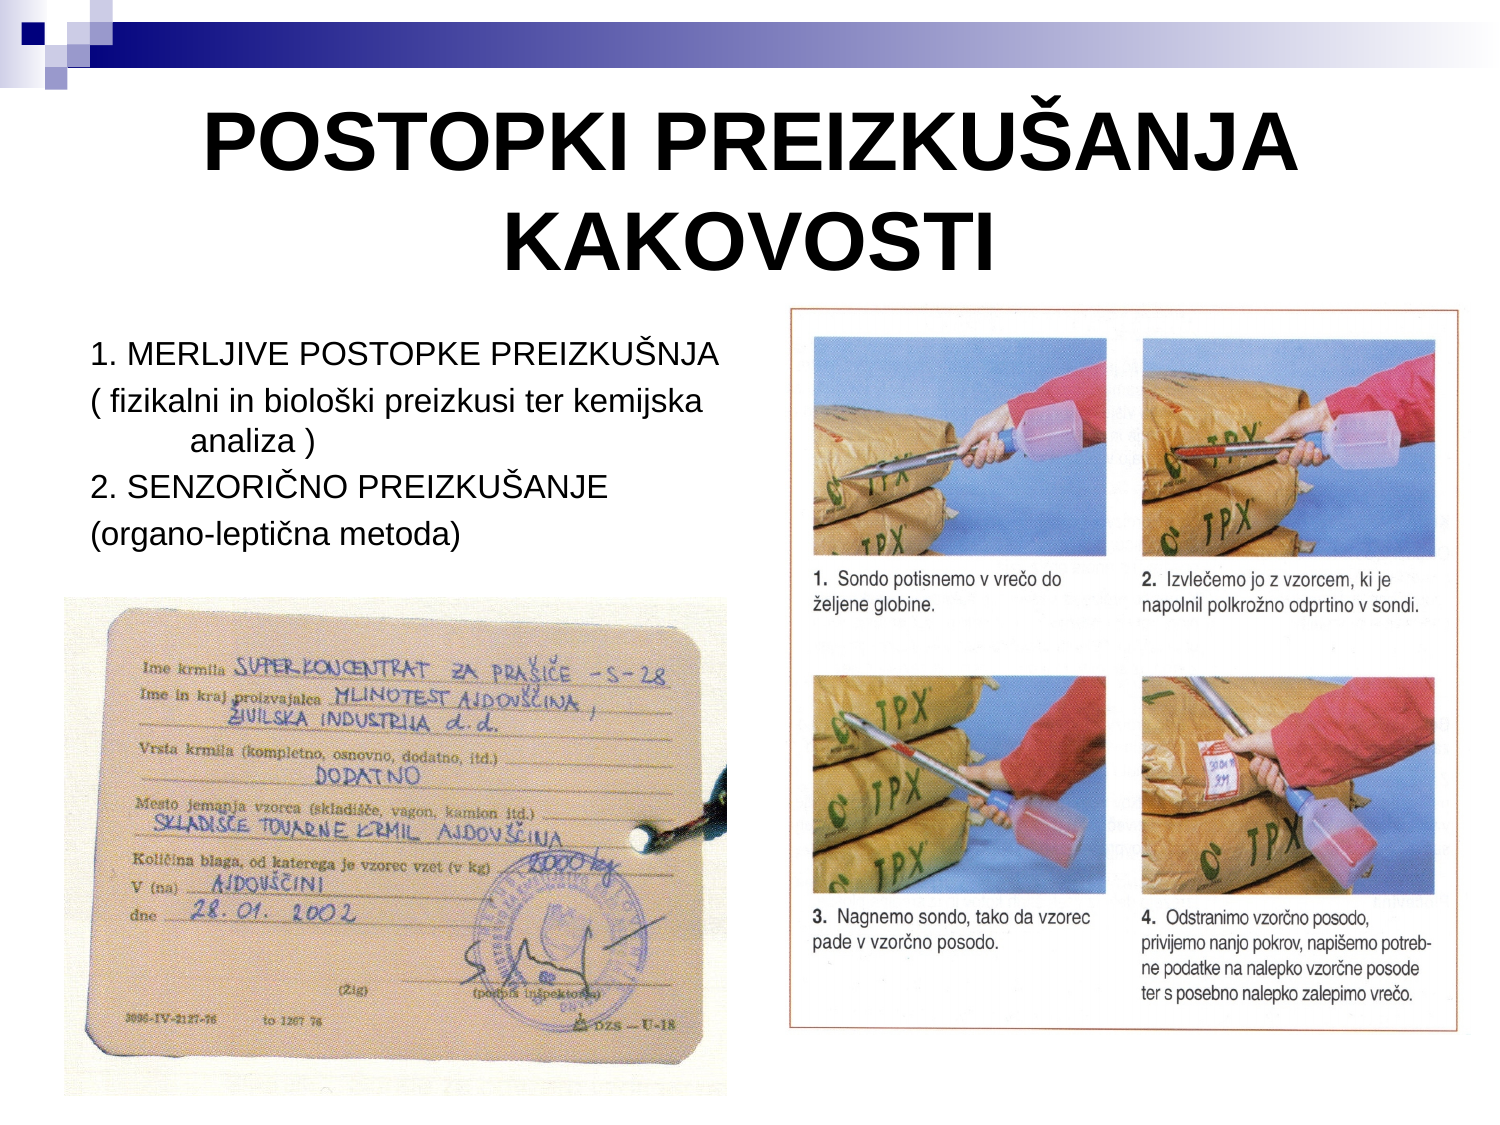

# POSTOPKI PREIZKUŠANJA KAKOVOSTI
1. MERLJIVE POSTOPKE PREIZKUŠNJA
( fizikalni in biološki preizkusi ter kemijska analiza )
2. SENZORIČNO PREIZKUŠANJE
(organo-leptična metoda)